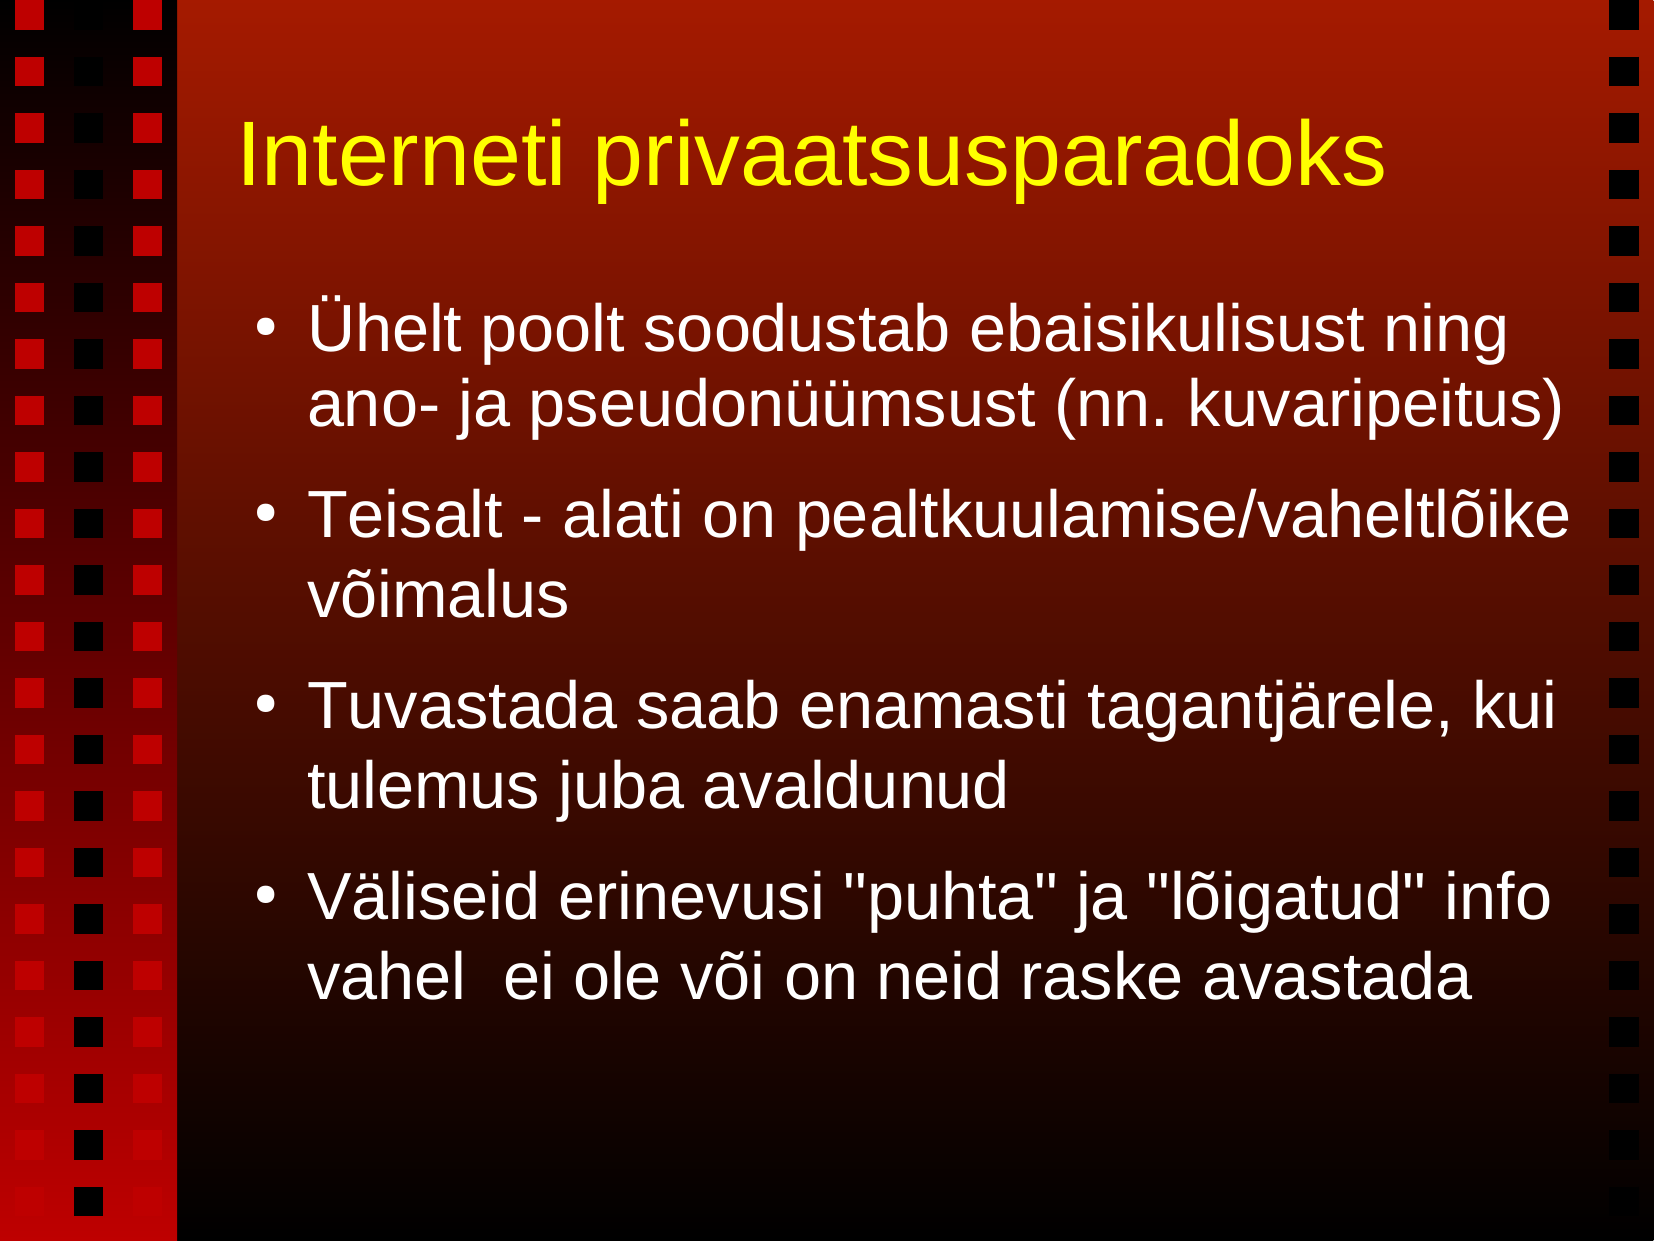

# Interneti privaatsusparadoks
Ühelt poolt soodustab ebaisikulisust ning ano- ja pseudonüümsust (nn. kuvaripeitus)
Teisalt - alati on pealtkuulamise/vaheltlõike võimalus
Tuvastada saab enamasti tagantjärele, kui tulemus juba avaldunud
Väliseid erinevusi "puhta" ja "lõigatud" info vahel ei ole või on neid raske avastada